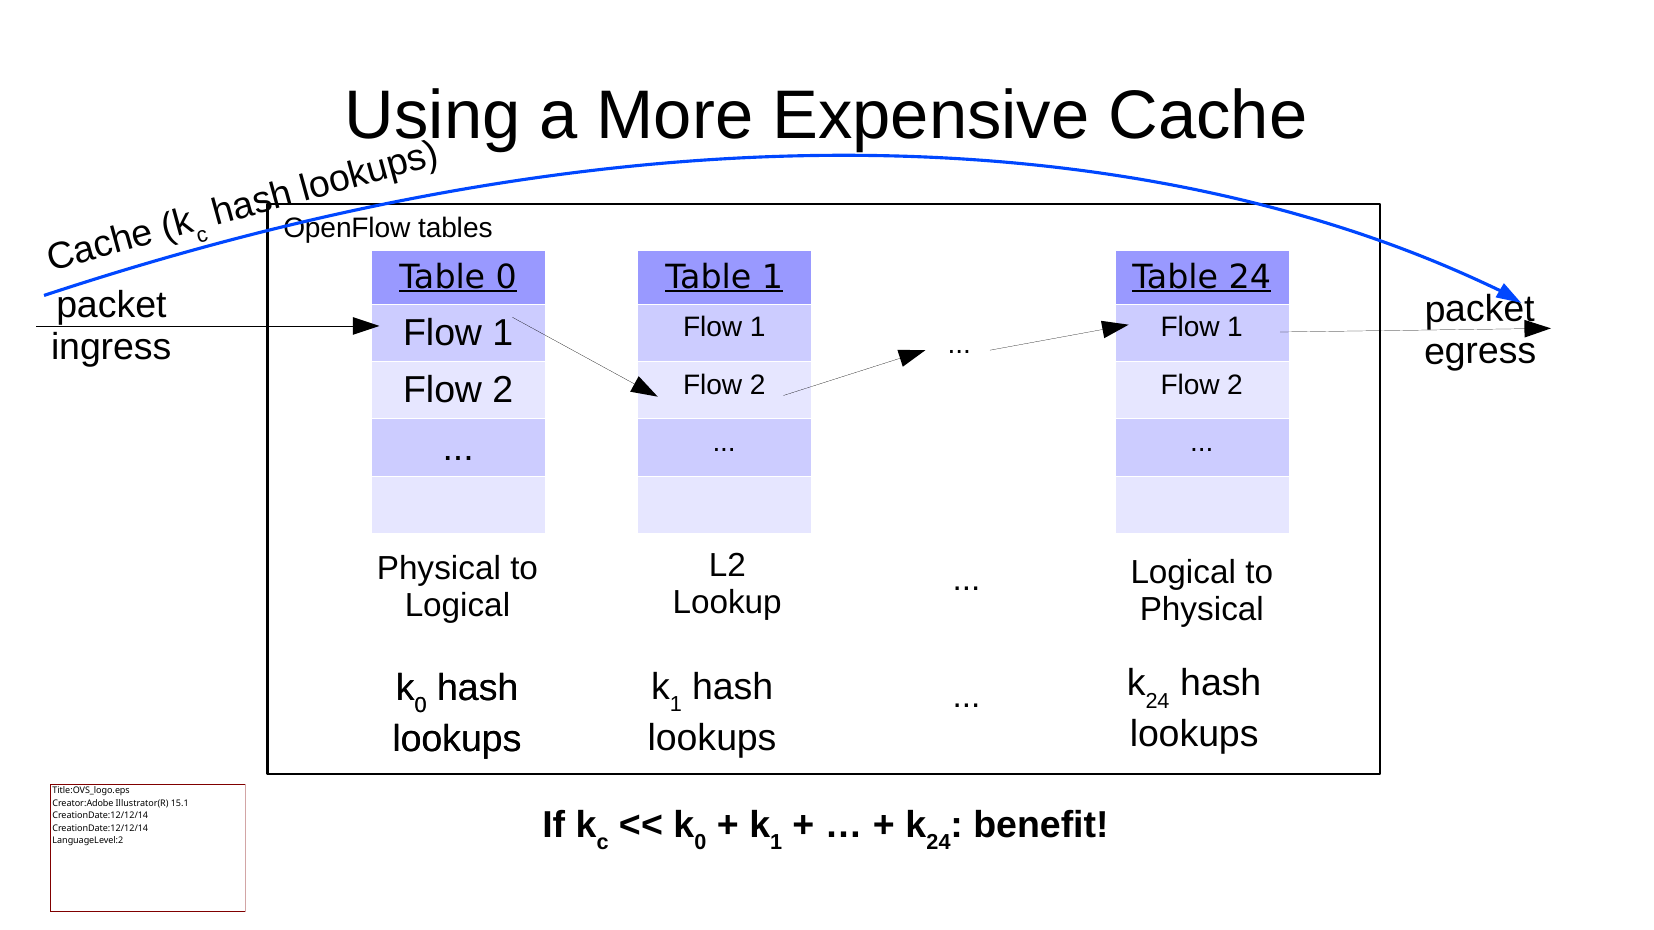

# Using a More Expensive Cache
Cache (kc hash lookups)
OpenFlow tables
| Table 0 |
| --- |
| Flow 1 |
| Flow 2 |
| ... |
| |
| Table 1 |
| --- |
| Flow 1 |
| Flow 2 |
| ... |
| |
| Table 24 |
| --- |
| Flow 1 |
| Flow 2 |
| ... |
| |
...
packet
ingress
packet
egress
L2 Lookup
Physical to Logical
Logical to Physical
...
k24 hash lookups
k1 hash lookups
k0 hash lookups
k0 hash lookups
...
If kc << k0 + k1 + … + k24: benefit!